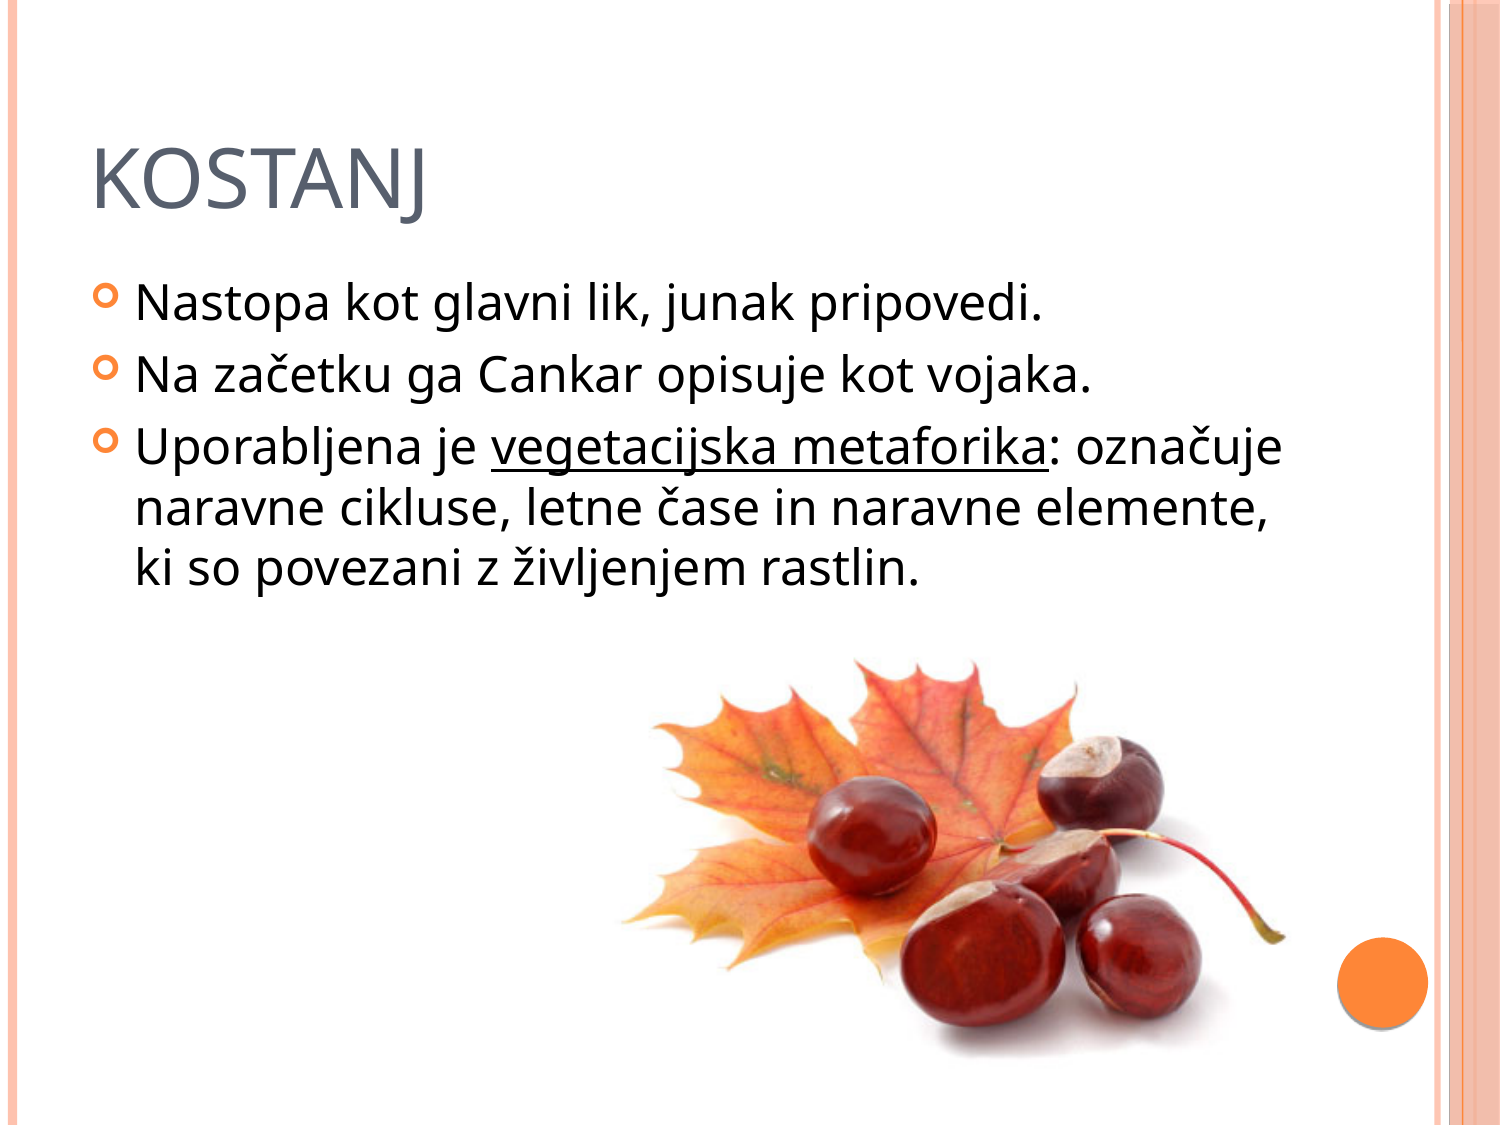

# Kostanj
Nastopa kot glavni lik, junak pripovedi.
Na začetku ga Cankar opisuje kot vojaka.
Uporabljena je vegetacijska metaforika: označuje naravne cikluse, letne čase in naravne elemente, ki so povezani z življenjem rastlin.